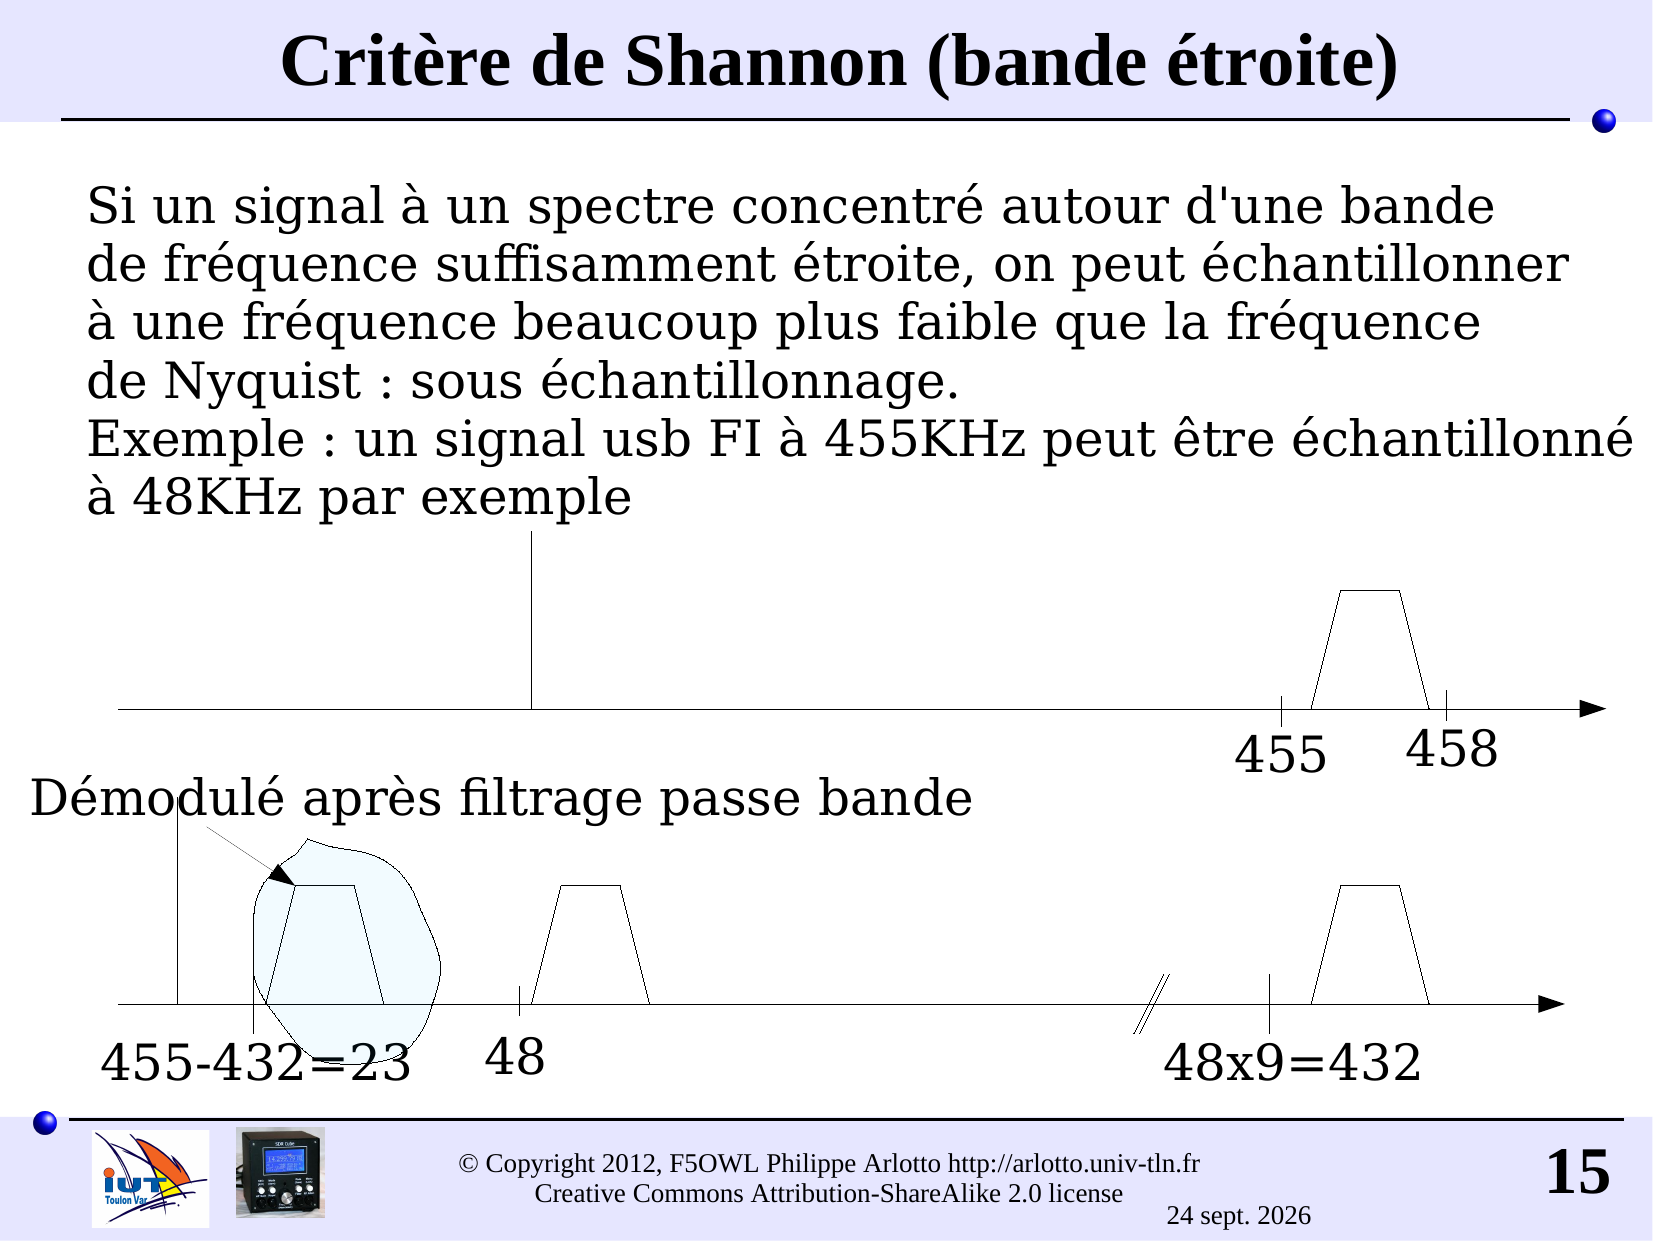

# Critère de Shannon (bande étroite)
Si un signal à un spectre concentré autour d'une bande
de fréquence suffisamment étroite, on peut échantillonner
à une fréquence beaucoup plus faible que la fréquence
de Nyquist : sous échantillonnage.
Exemple : un signal usb FI à 455KHz peut être échantillonné
à 48KHz par exemple
458
455
Démodulé après filtrage passe bande
48
455-432=23
48x9=432